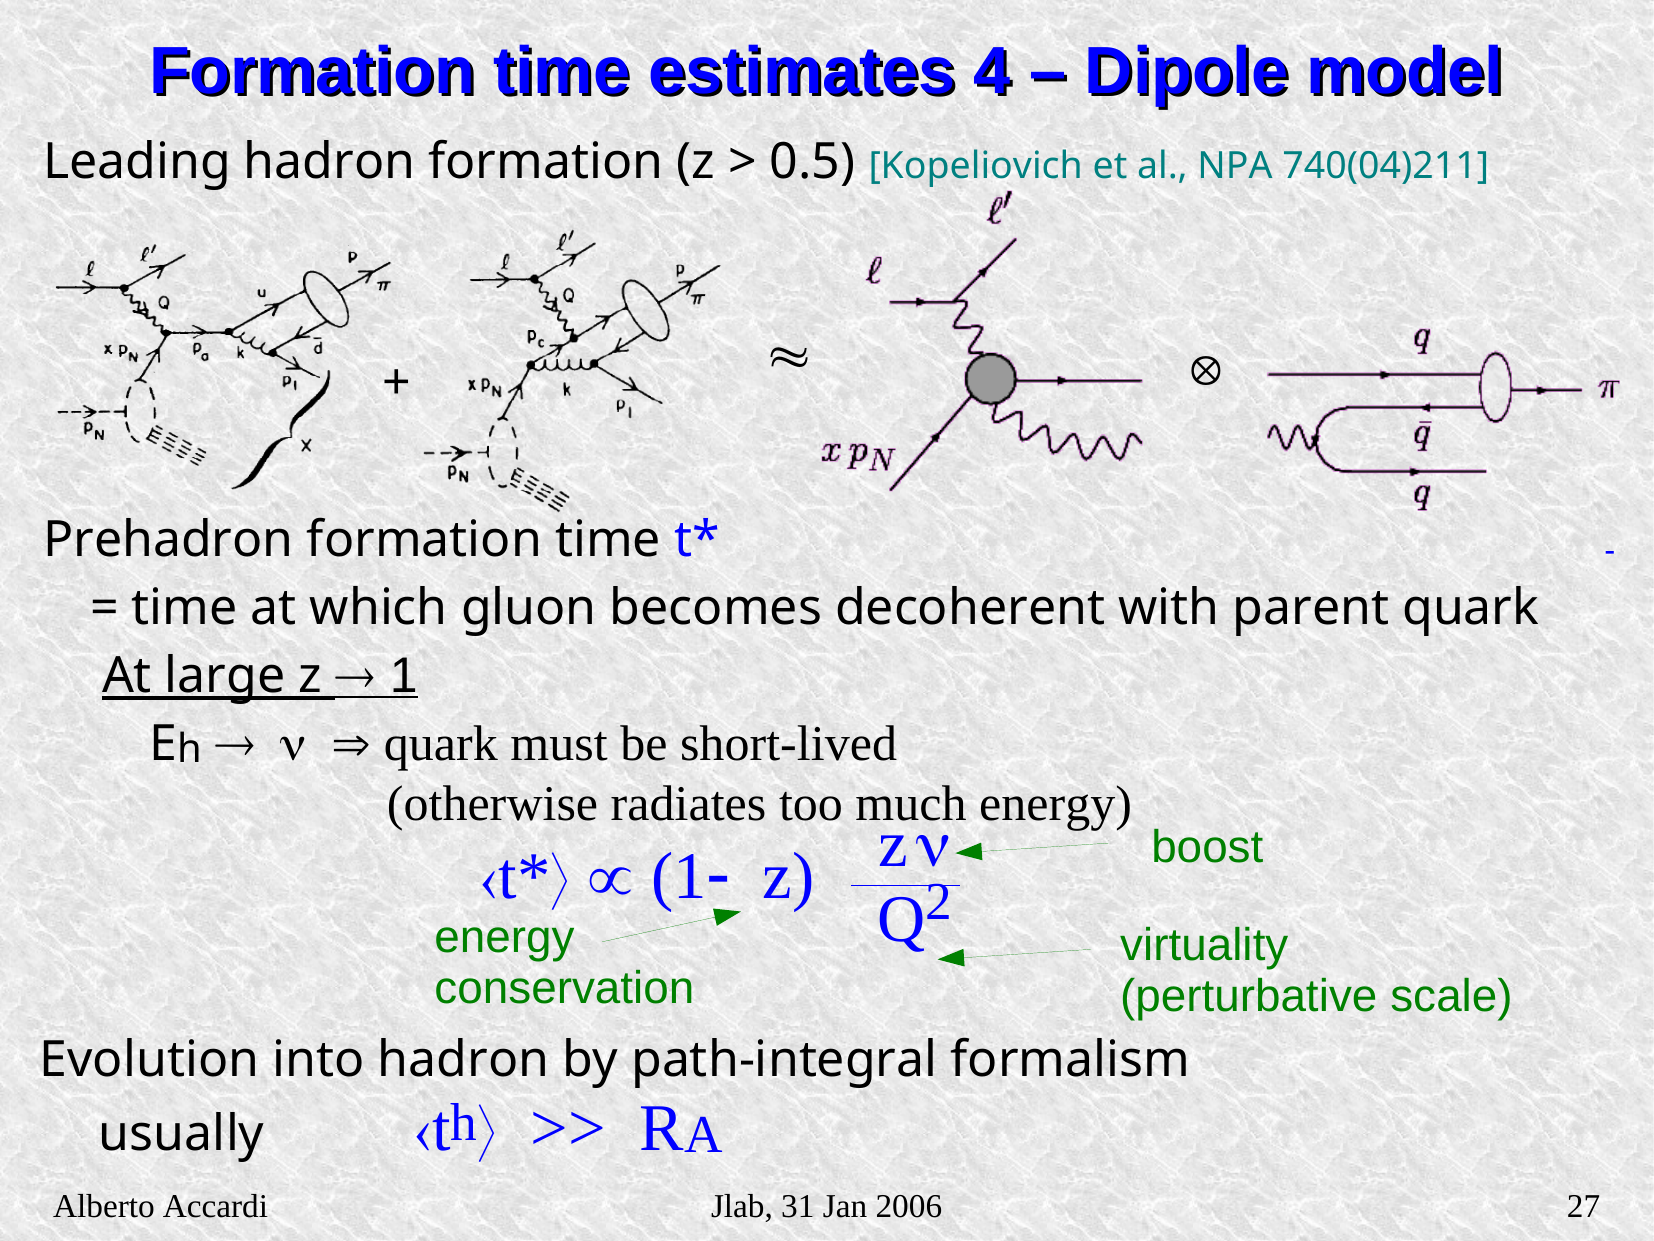

Formation time estimates 4 – Dipole model
Leading hadron formation (z > 0.5) [Kopeliovich et al., NPA 740(04)211]

+

Prehadron formation time t*
= time at which gluon becomes decoherent with parent quark
At large z  1
Eh  n  quark must be short-lived
			 (otherwise radiates too much energy)
-
z n
 t*  (1- z)
Q2
boost
energy conservation
virtuality
(perturbative scale)
Evolution into hadron by path-integral formalism
usually 		 th >> RA
Alberto Accardi
Padova U.
27